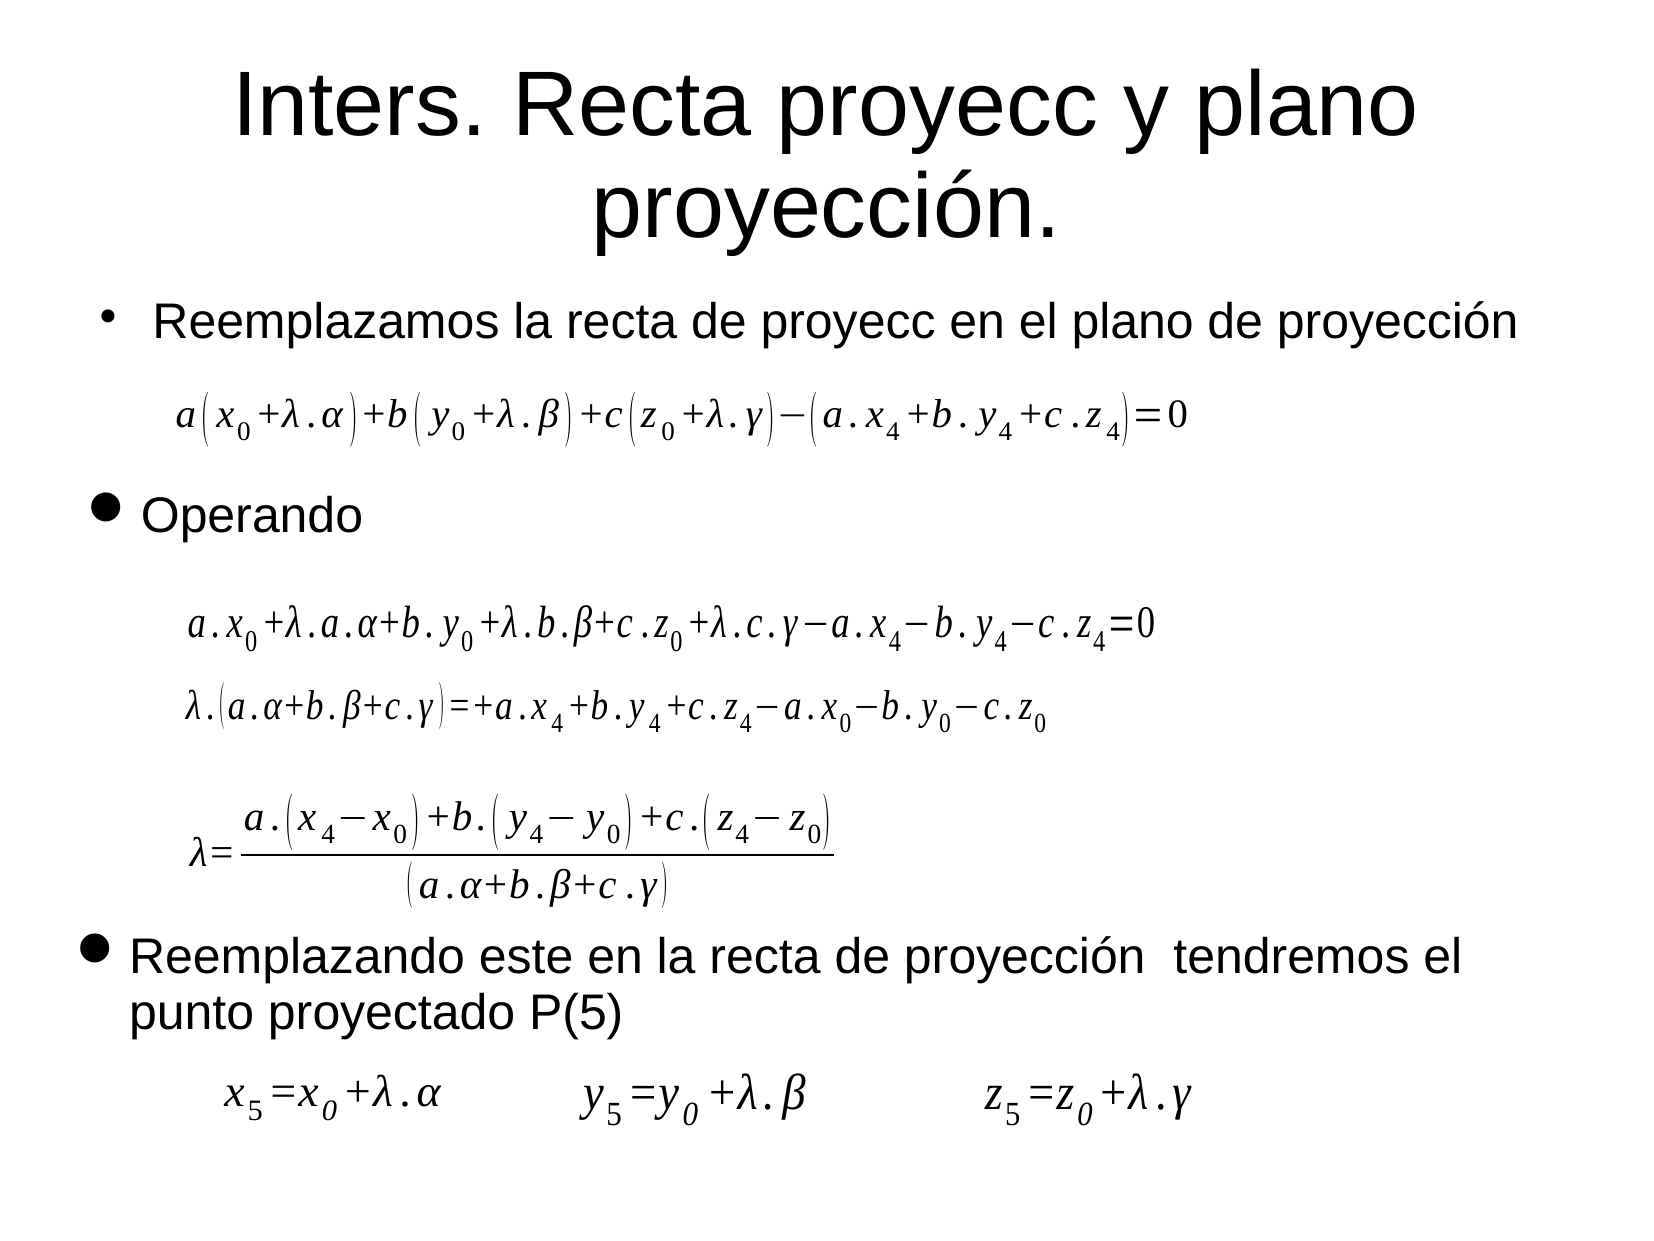

# Inters. Recta proyecc y plano proyección.
Reemplazamos la recta de proyecc en el plano de proyección
Operando
Reemplazando este en la recta de proyección tendremos el punto proyectado P(5)